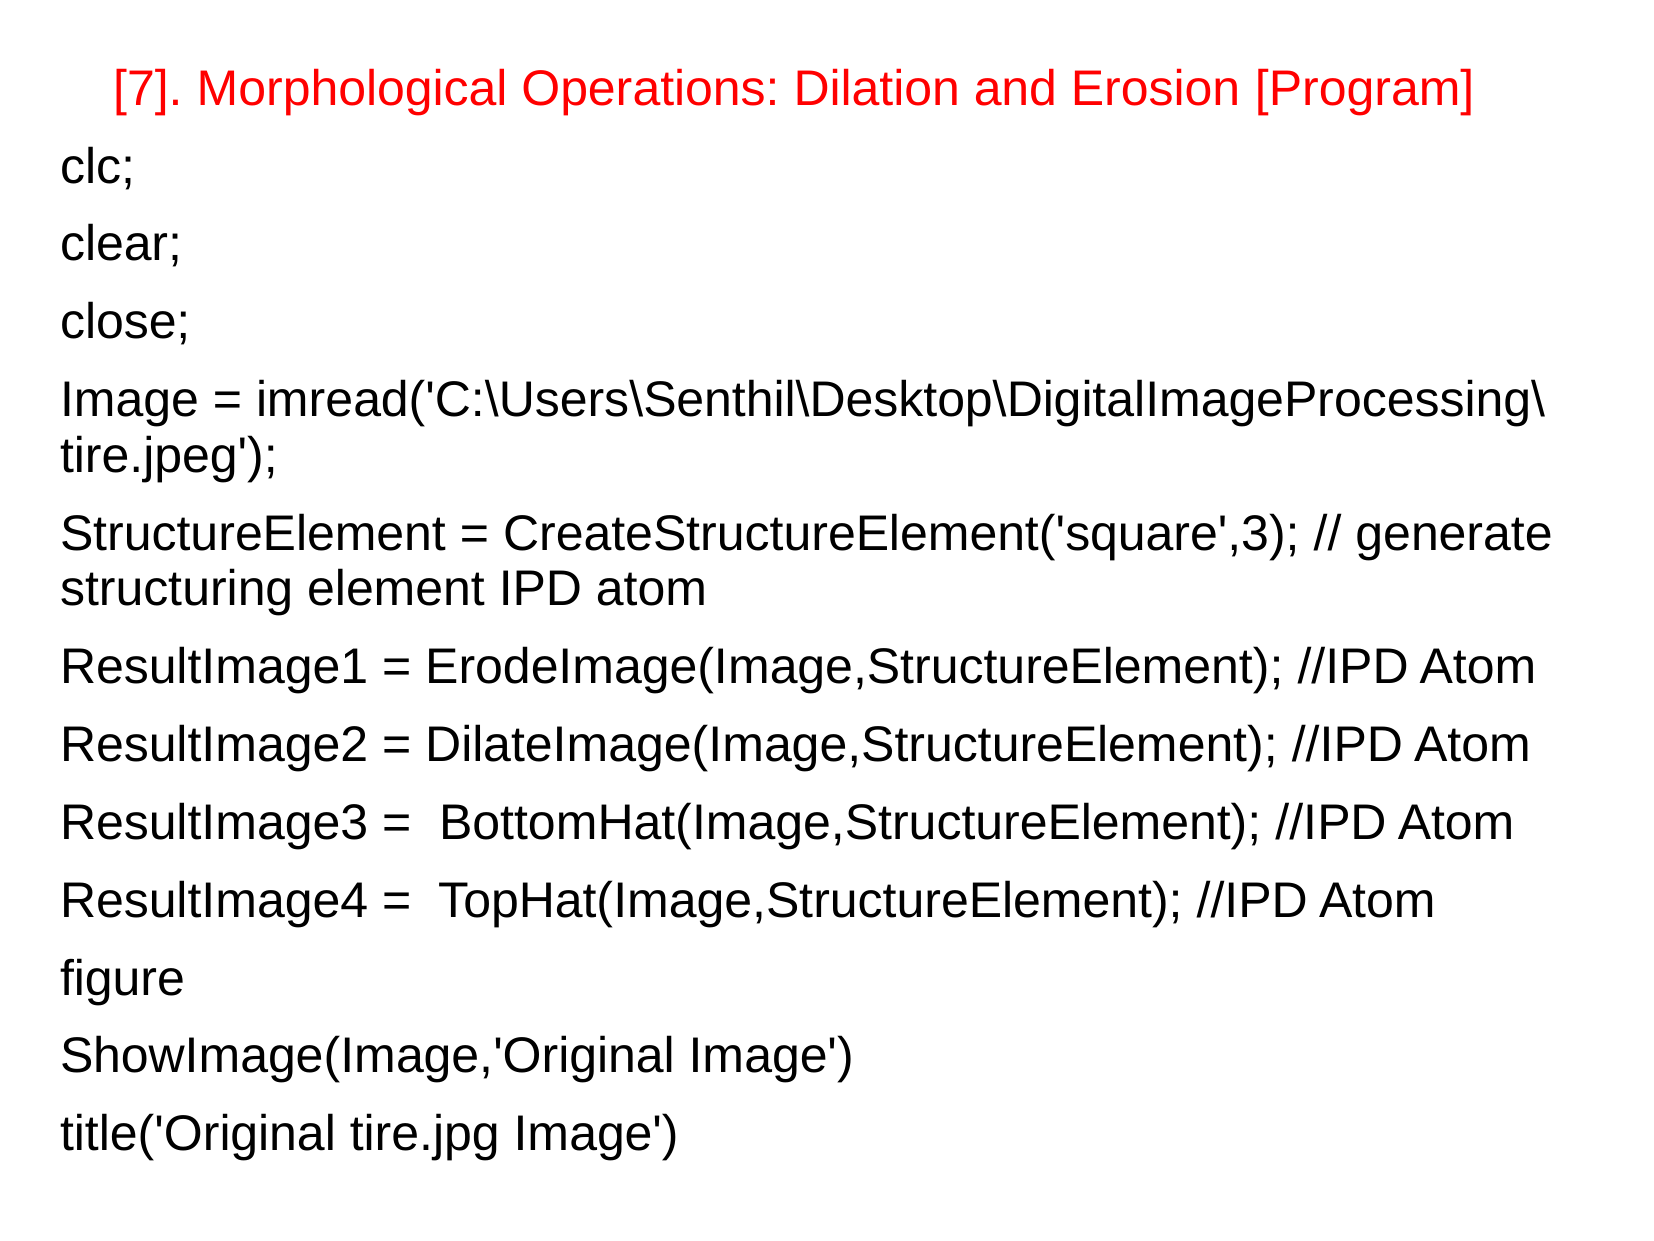

# [7]. Morphological Operations: Dilation and Erosion [Program]
clc;
clear;
close;
Image = imread('C:\Users\Senthil\Desktop\DigitalImageProcessing\tire.jpeg');
StructureElement = CreateStructureElement('square',3); // generate structuring element IPD atom
ResultImage1 = ErodeImage(Image,StructureElement); //IPD Atom
ResultImage2 = DilateImage(Image,StructureElement); //IPD Atom
ResultImage3 = BottomHat(Image,StructureElement); //IPD Atom
ResultImage4 = TopHat(Image,StructureElement); //IPD Atom
figure
ShowImage(Image,'Original Image')
title('Original tire.jpg Image')